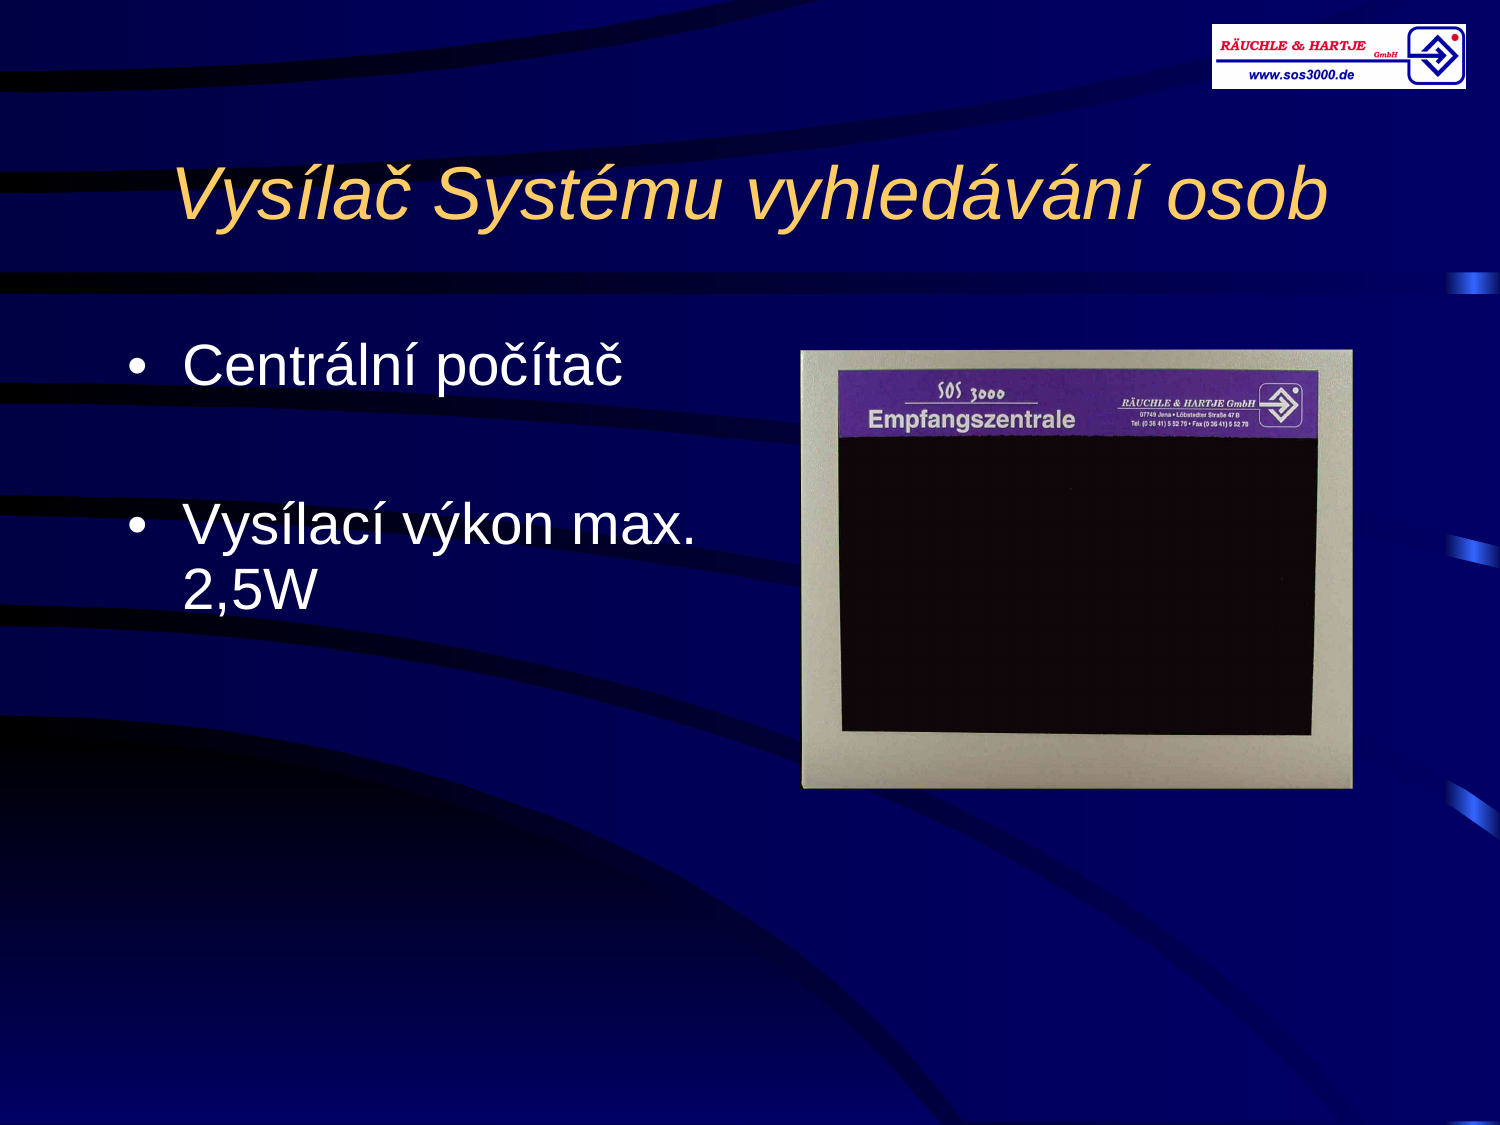

# Vysílač Systému vyhledávání osob
Centrální počítač
Vysílací výkon max. 2,5W